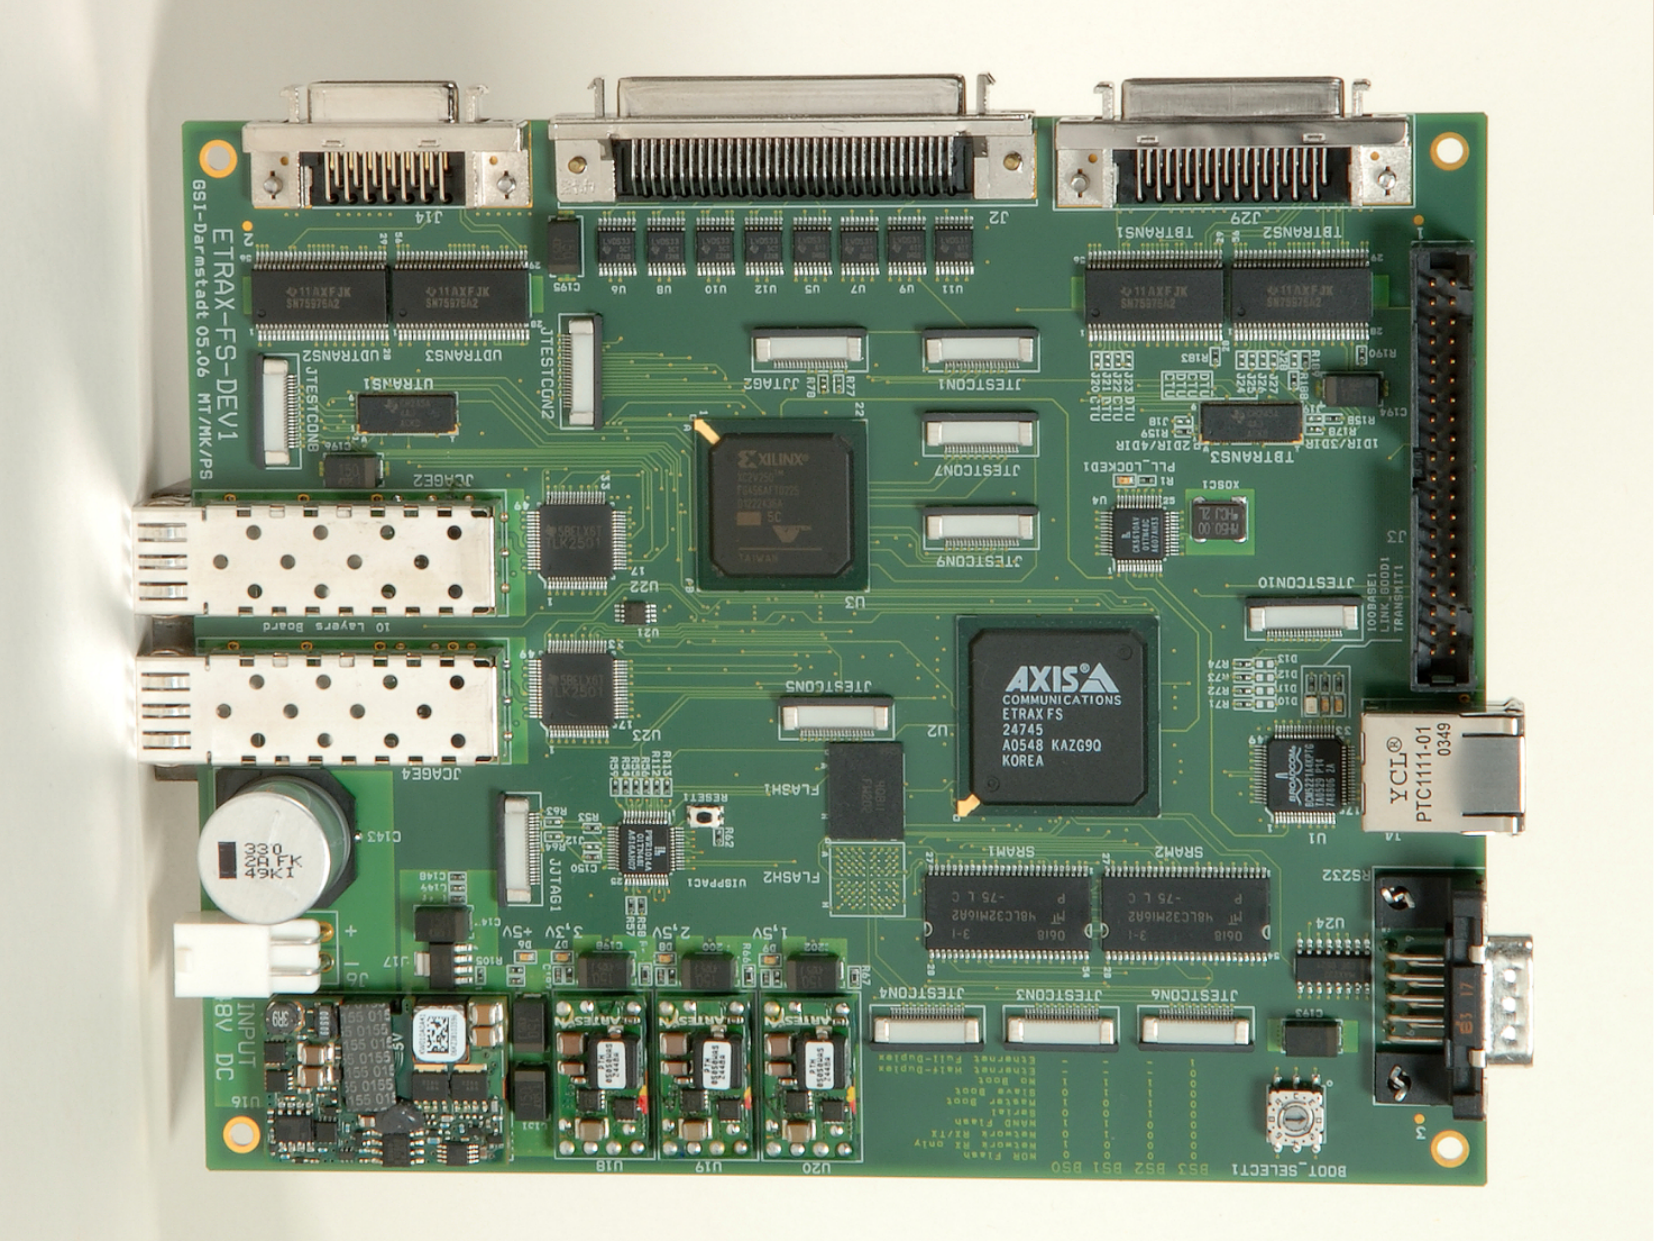

# Status I, ETRAX-FS-DEV1 and Trigger-converter
25.10.2006
Michael Traxler, GSI
13